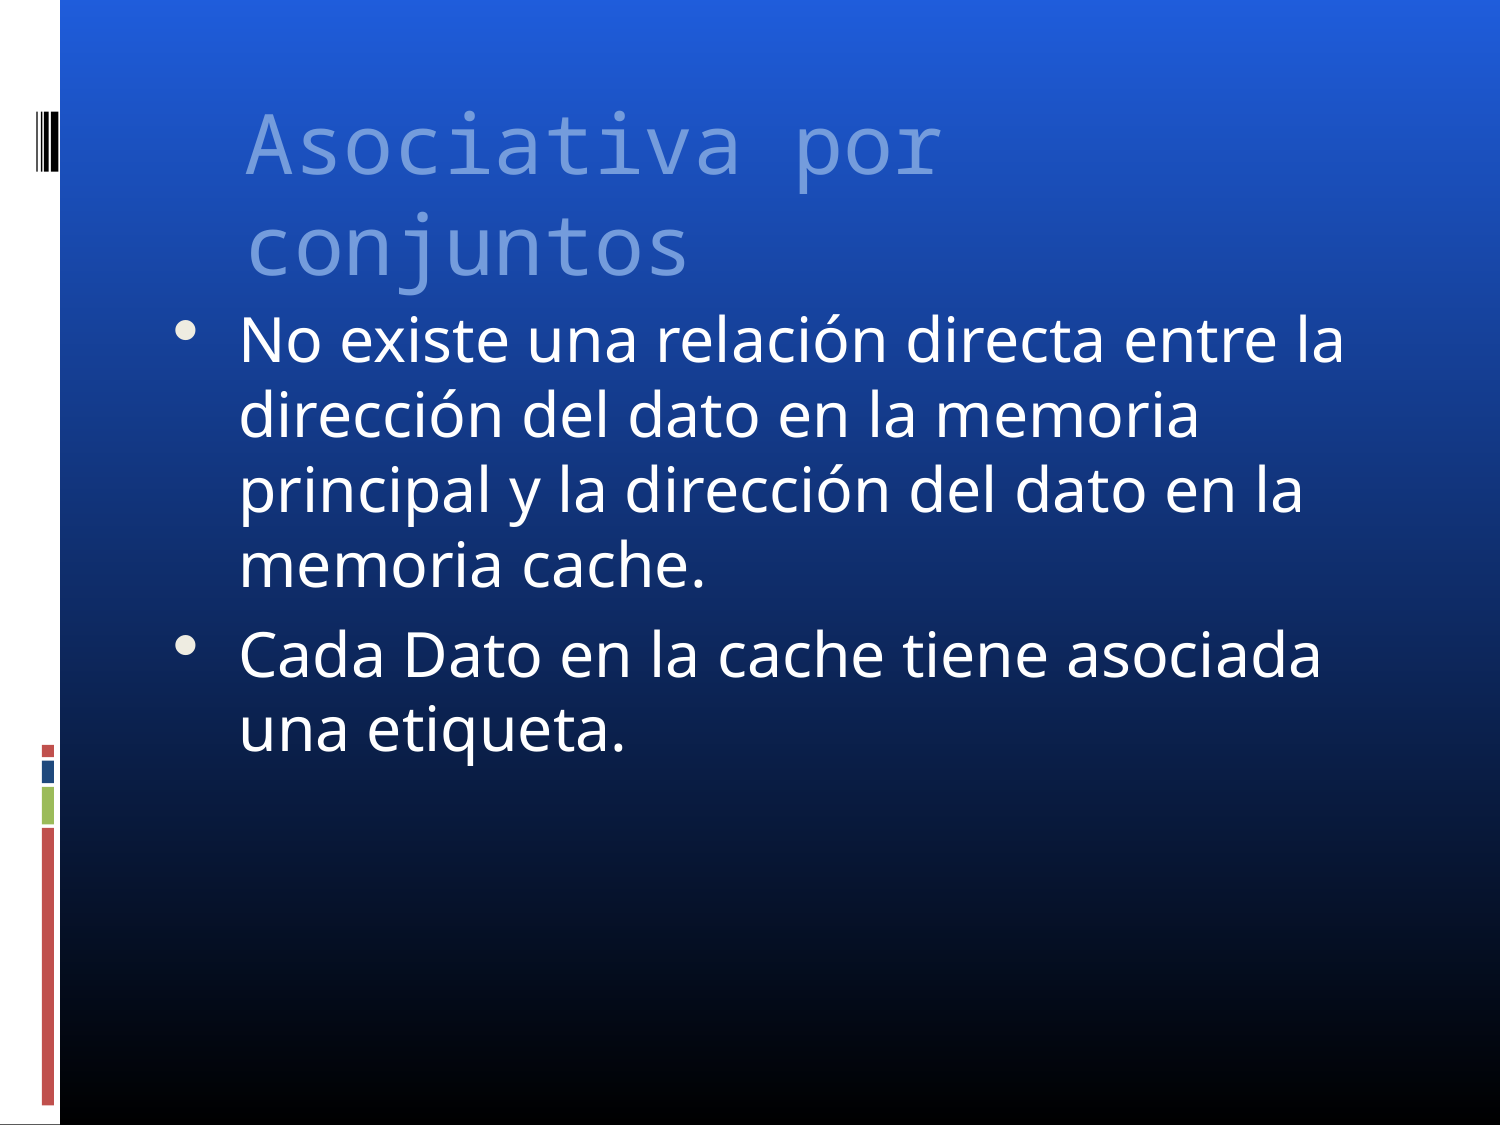

# Asociativa por conjuntos
No existe una relación directa entre la dirección del dato en la memoria principal y la dirección del dato en la memoria cache.
Cada Dato en la cache tiene asociada una etiqueta.